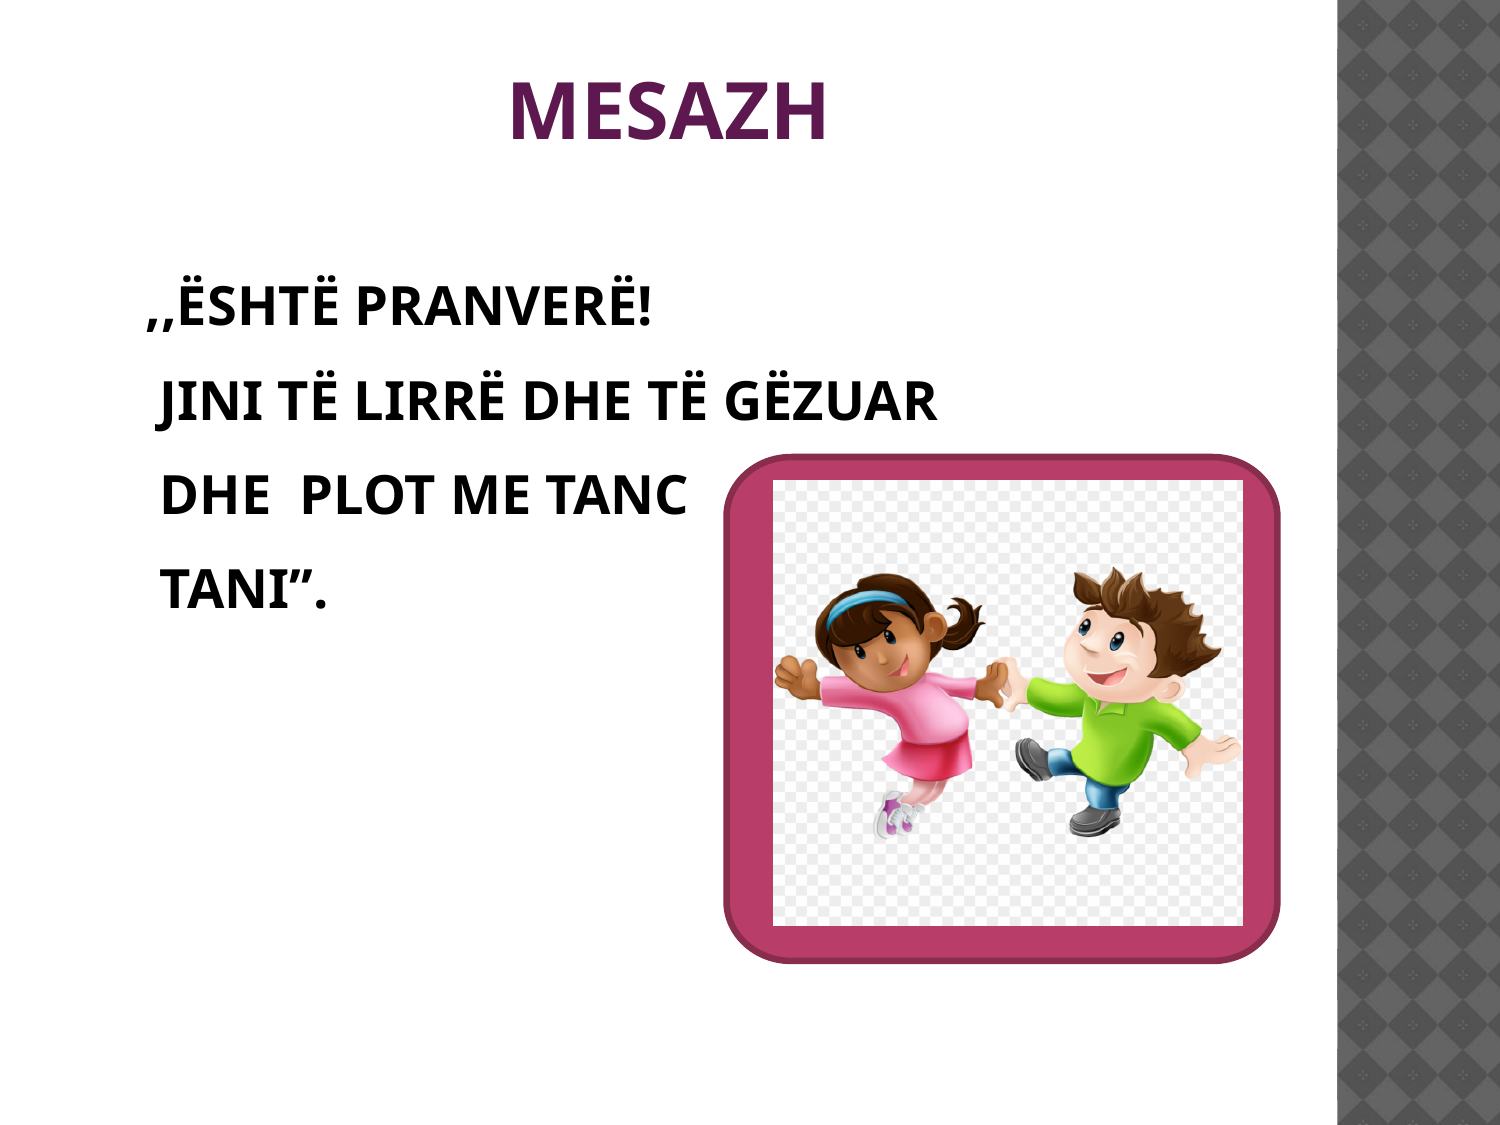

# MESAZH
 ,,ËSHTË PRANVERË!
 JINI TË LIRRË DHE TË GËZUAR
 DHE PLOT ME TANC
 TANI’’.